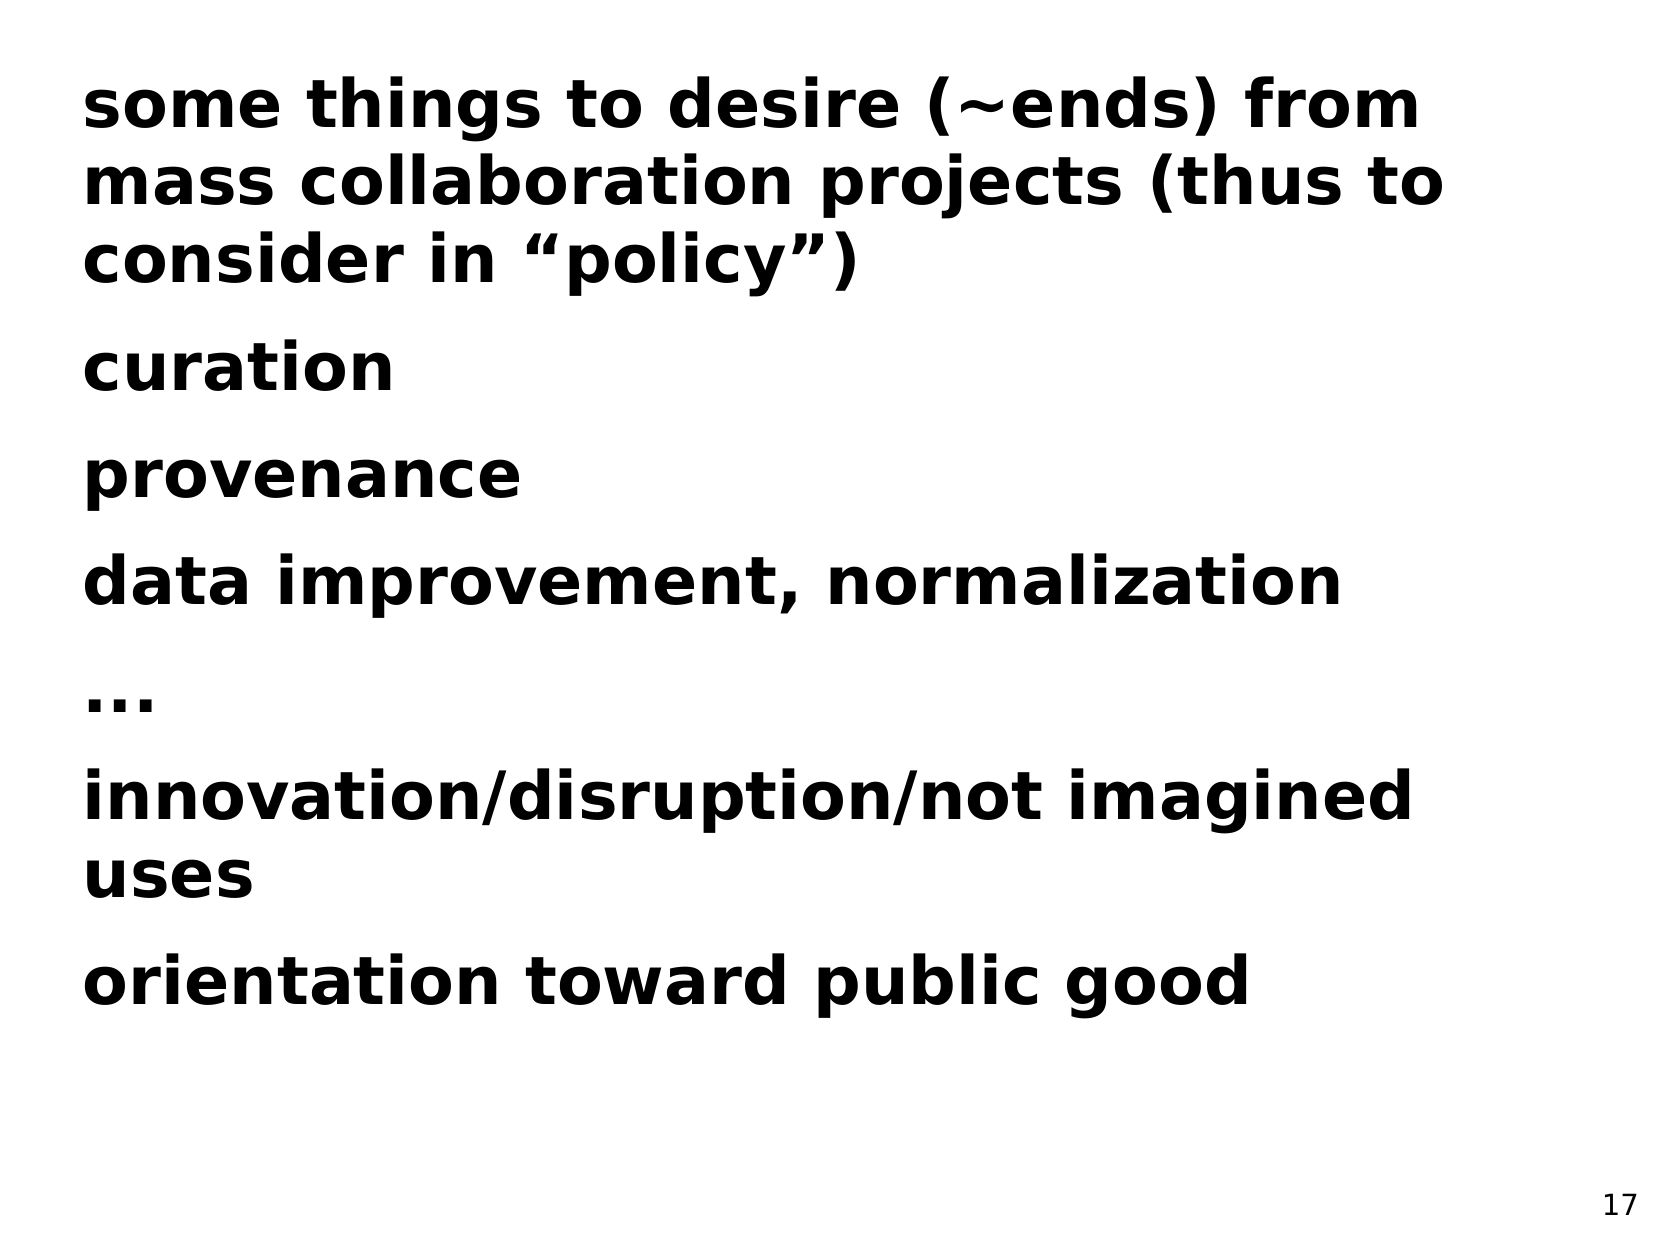

# some things to desire (~ends) from mass collaboration projects (thus to consider in “policy”)
curation
provenance
data improvement, normalization
...
innovation/disruption/not imagined uses
orientation toward public good